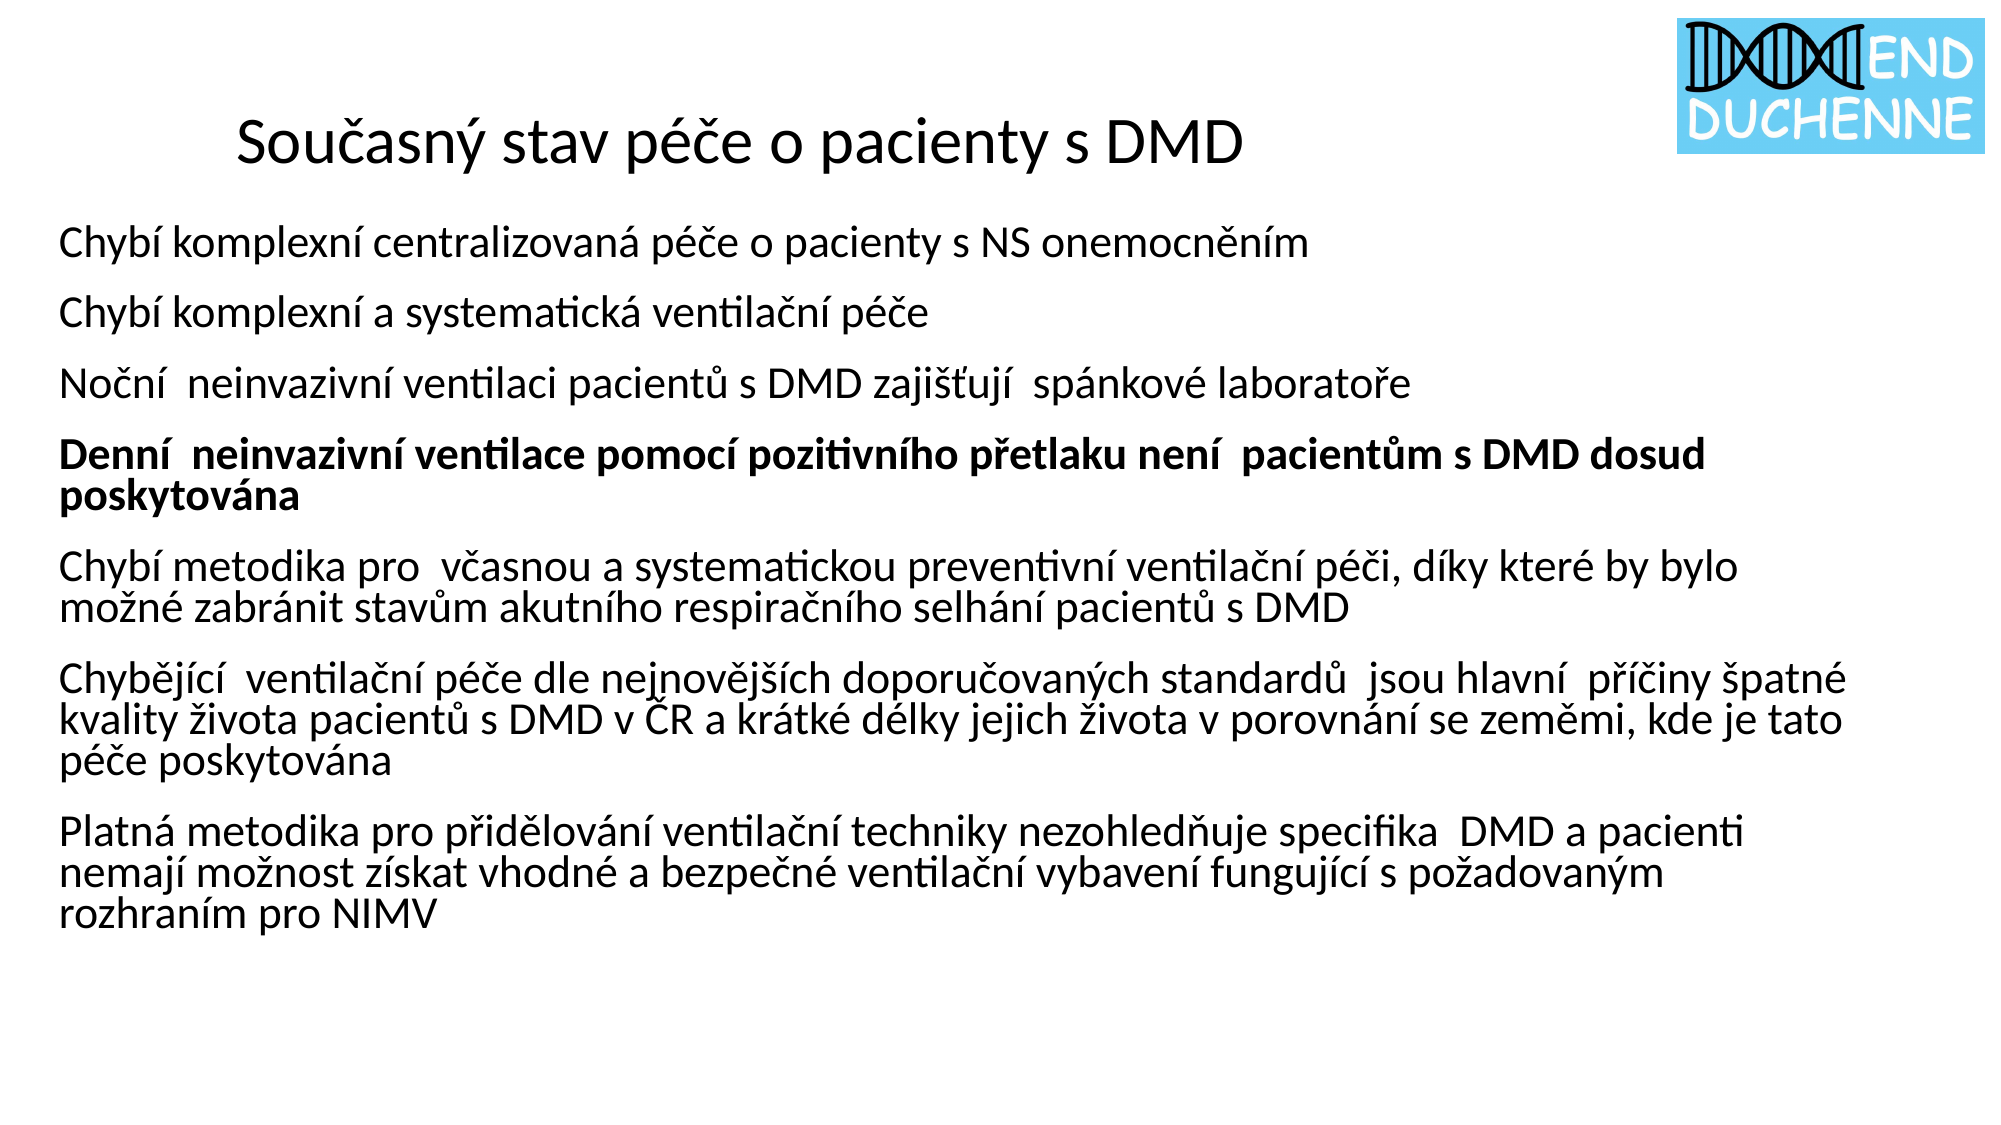

# Současný stav péče o pacienty s DMD
Chybí komplexní centralizovaná péče o pacienty s NS onemocněním
Chybí komplexní a systematická ventilační péče
Noční neinvazivní ventilaci pacientů s DMD zajišťují spánkové laboratoře
Denní neinvazivní ventilace pomocí pozitivního přetlaku není pacientům s DMD dosud poskytována
Chybí metodika pro včasnou a systematickou preventivní ventilační péči, díky které by bylo možné zabránit stavům akutního respiračního selhání pacientů s DMD
Chybějící ventilační péče dle nejnovějších doporučovaných standardů jsou hlavní příčiny špatné kvality života pacientů s DMD v ČR a krátké délky jejich života v porovnání se zeměmi, kde je tato péče poskytována
Platná metodika pro přidělování ventilační techniky nezohledňuje specifika DMD a pacienti nemají možnost získat vhodné a bezpečné ventilační vybavení fungující s požadovaným rozhraním pro NIMV